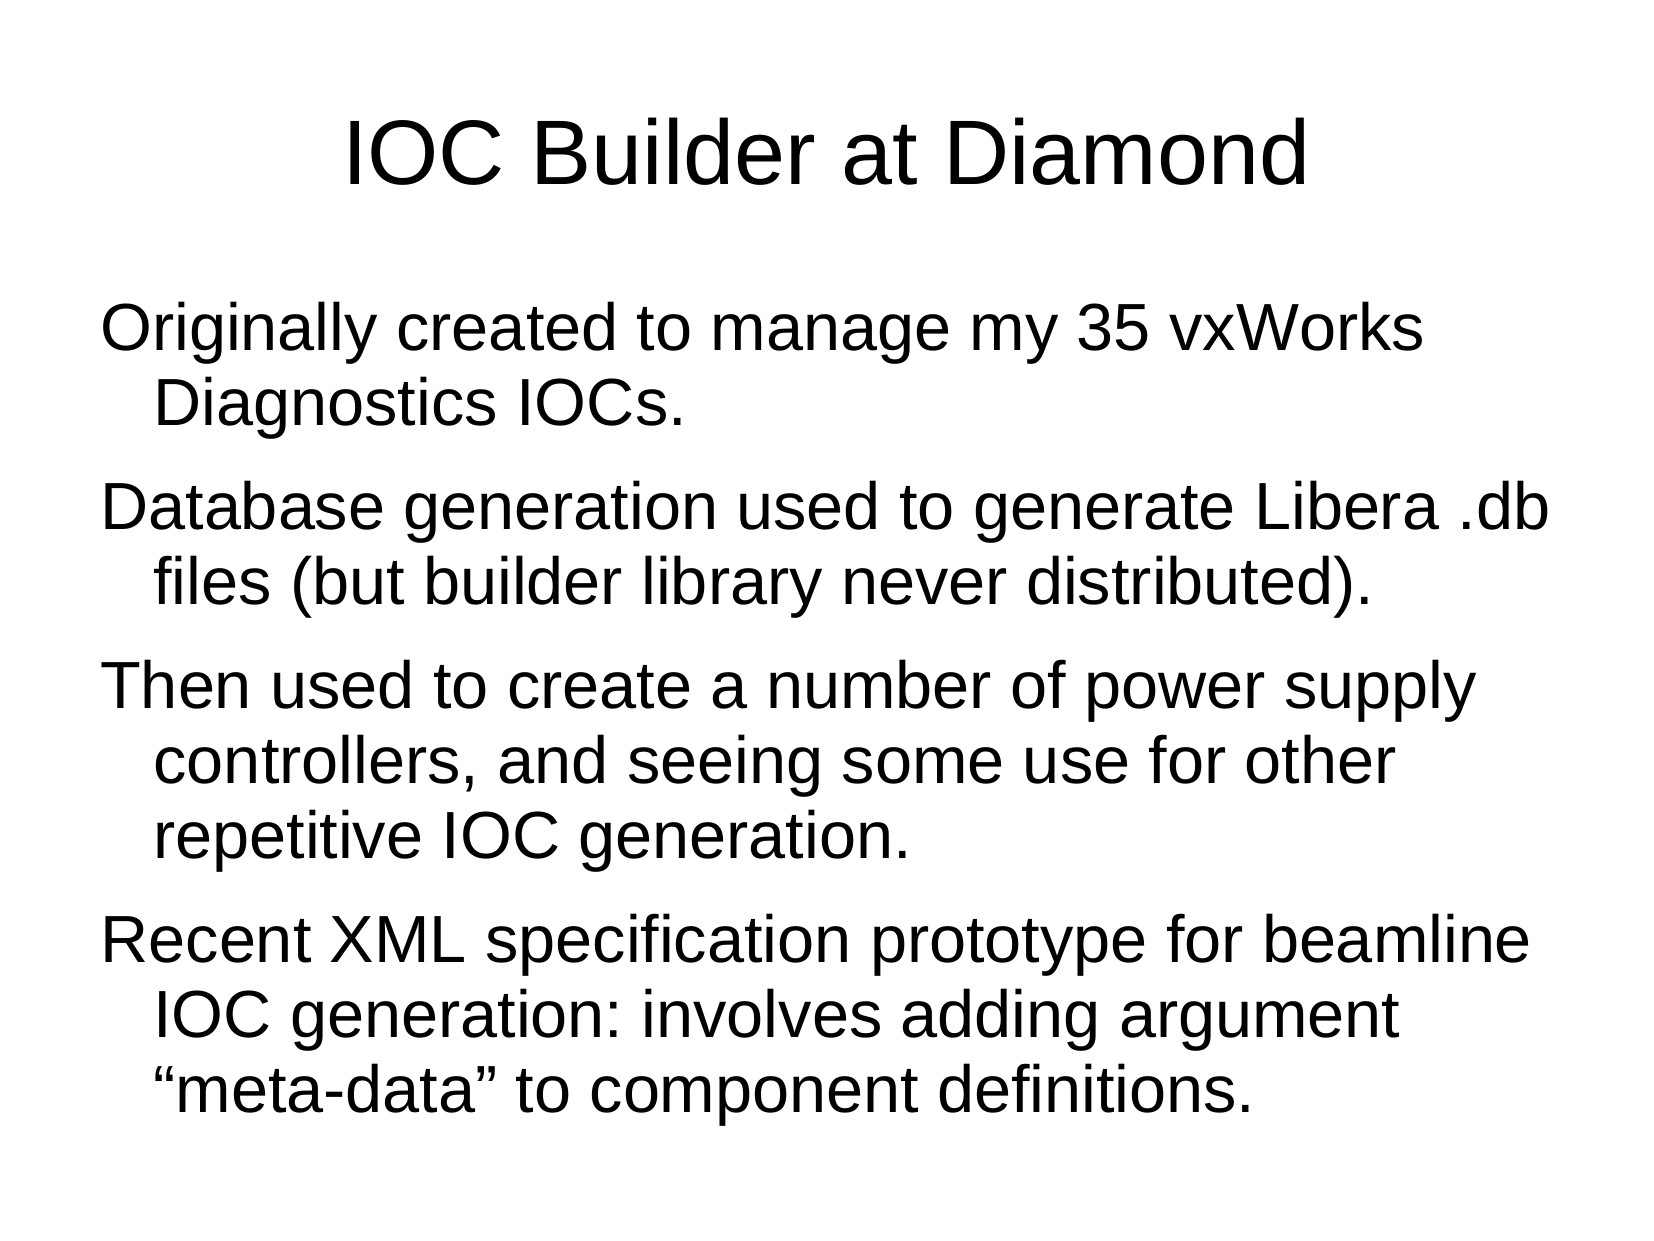

# IOC Builder at Diamond
Originally created to manage my 35 vxWorks Diagnostics IOCs.
Database generation used to generate Libera .db files (but builder library never distributed).
Then used to create a number of power supply controllers, and seeing some use for other repetitive IOC generation.
Recent XML specification prototype for beamline IOC generation: involves adding argument “meta-data” to component definitions.